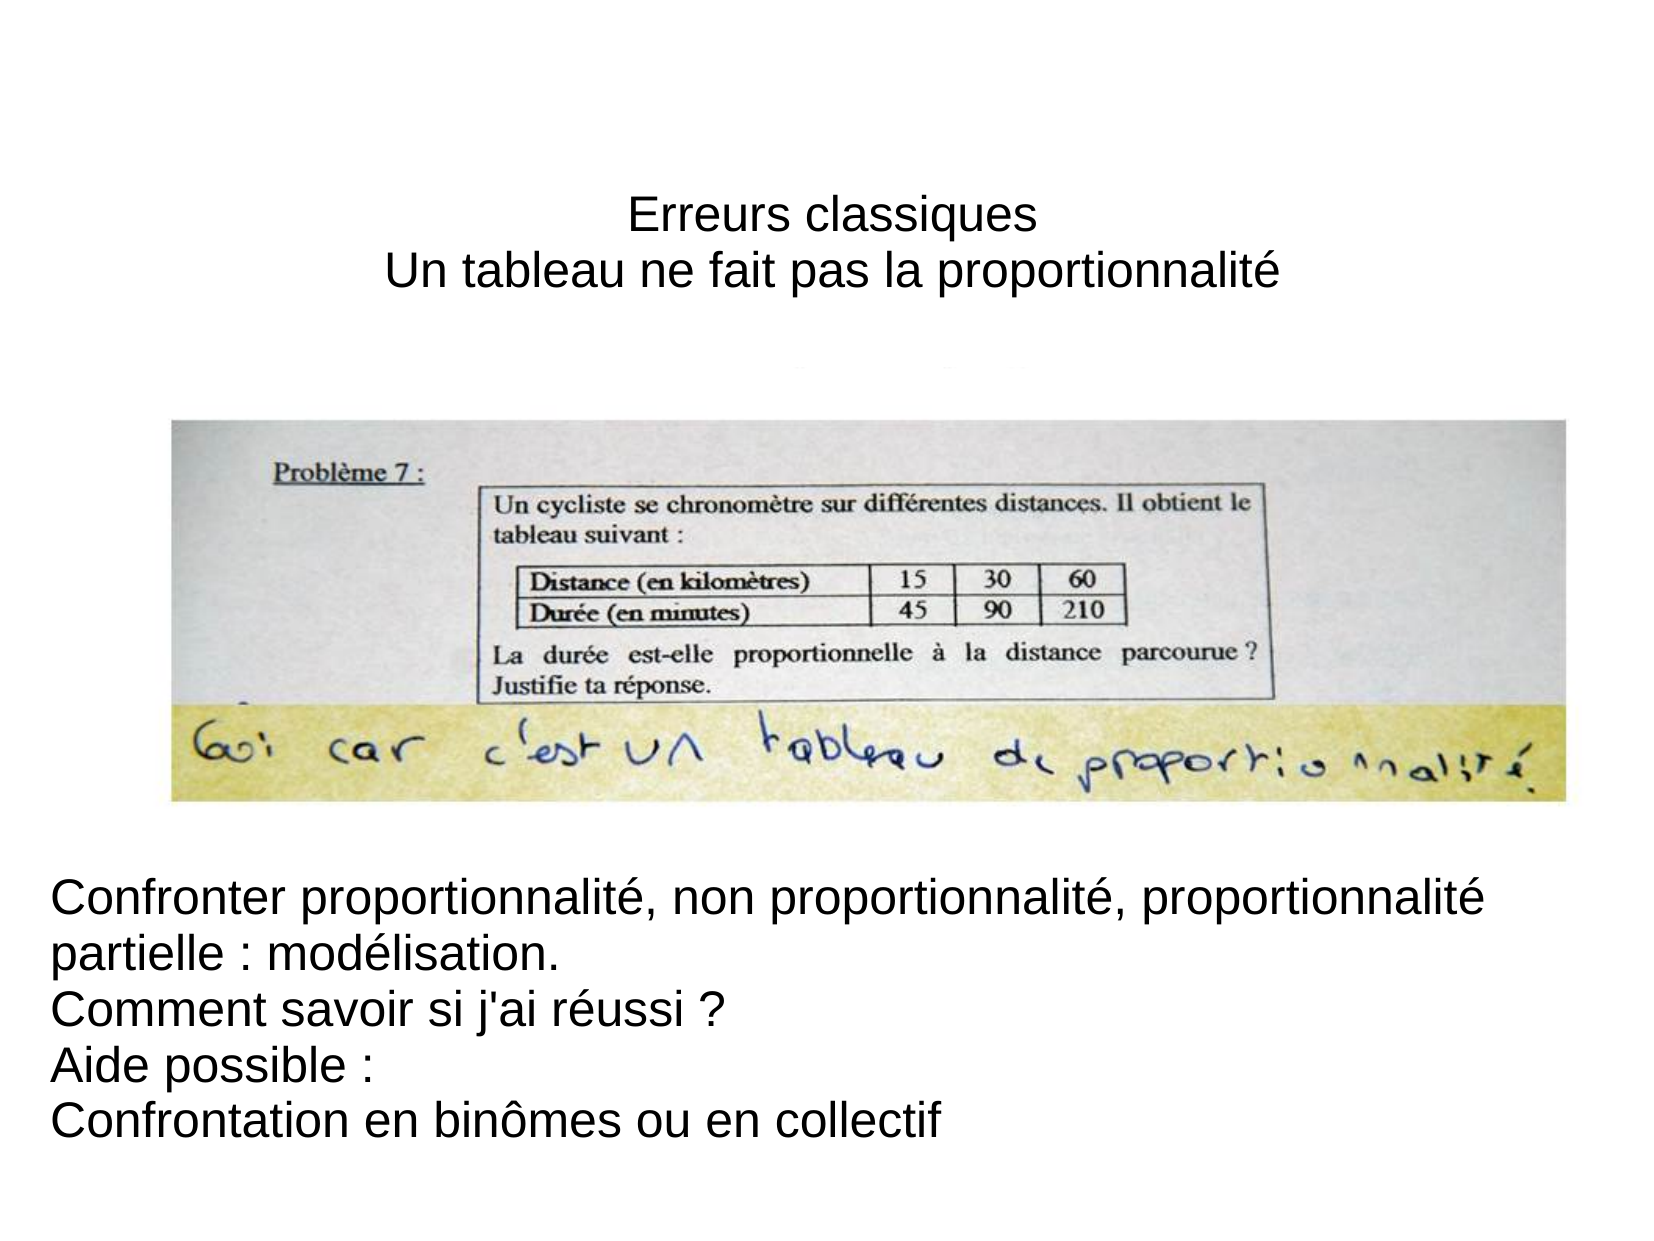

Erreurs classiques
Un tableau ne fait pas la proportionnalité
Confronter proportionnalité, non proportionnalité, proportionnalité partielle : modélisation.
Comment savoir si j'ai réussi ?
Aide possible :
Confrontation en binômes ou en collectif